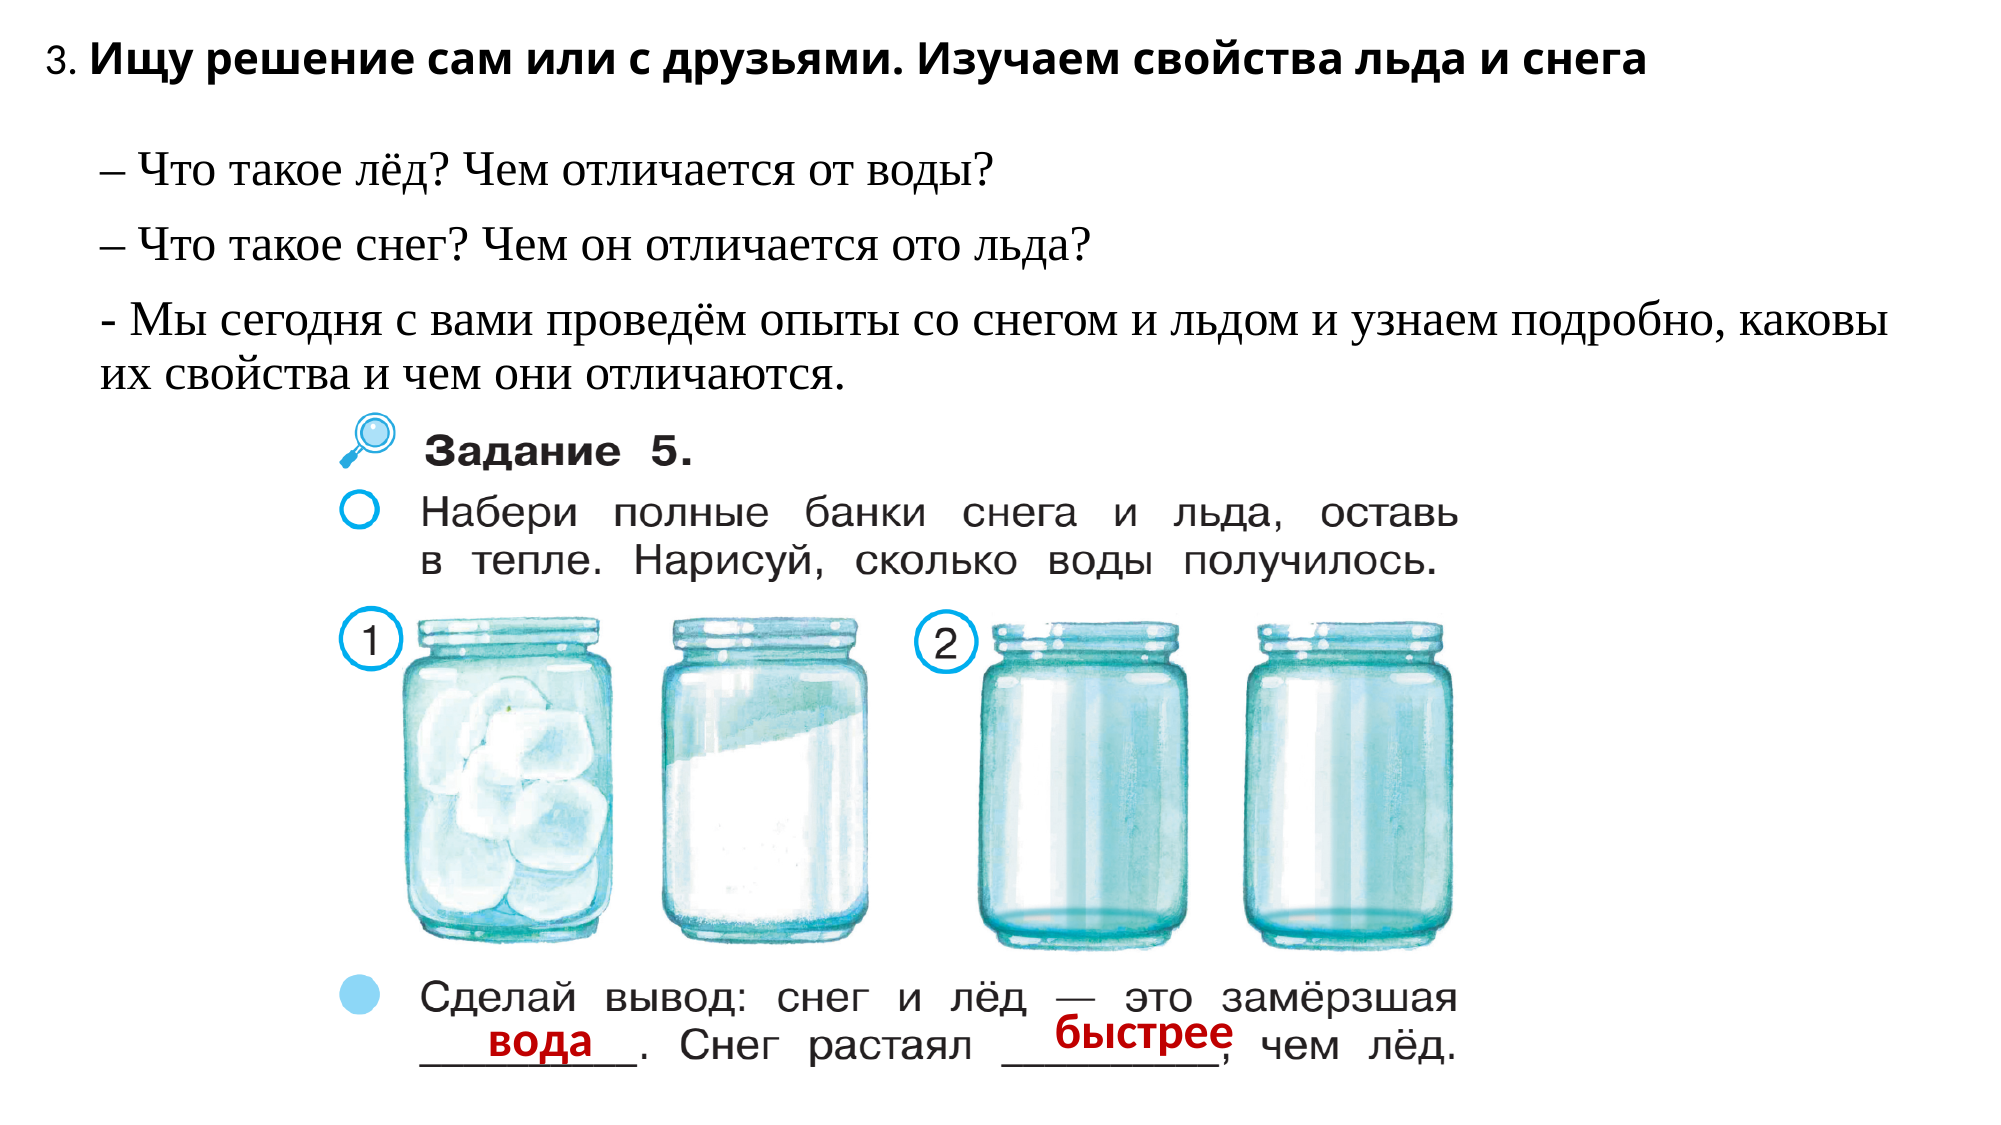

3. Ищу решение сам или с друзьями. Изучаем свойства льда и снега
# – Что такое лёд? Чем отличается от воды?
– Что такое снег? Чем он отличается ото льда?
- Мы сегодня с вами проведём опыты со снегом и льдом и узнаем подробно, каковы их свойства и чем они отличаются.
быстрее
вода